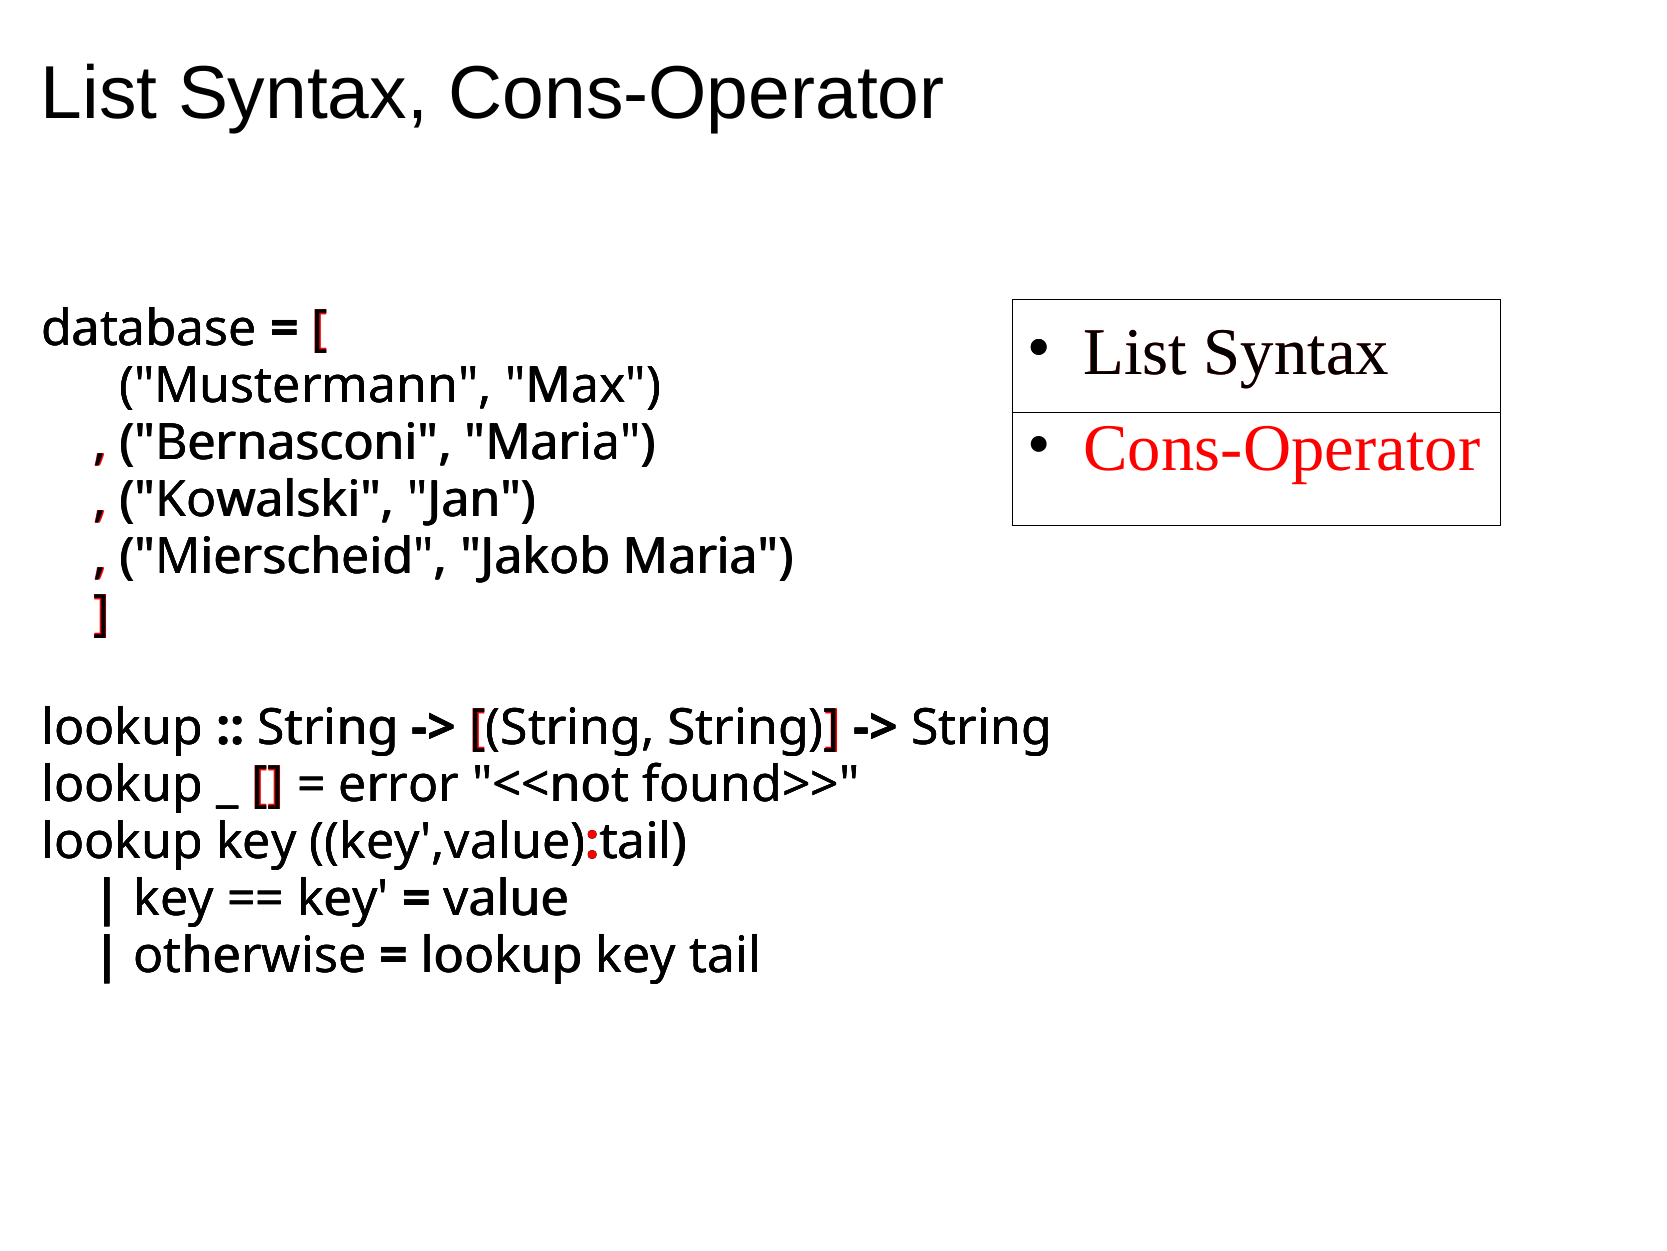

# List Syntax, Cons-Operator
database = [
      ("Mustermann", "Max")
    , ("Bernasconi", "Maria")
    , ("Kowalski", "Jan")
    , ("Mierscheid", "Jakob Maria")
    ]
lookup :: String -> [(String, String)] -> String
lookup _ [] = error "<<not found>>"
lookup key ((key',value):tail)
    | key == key' = value
    | otherwise = lookup key tail
database = [
      ("Mustermann", "Max")
    , ("Bernasconi", "Maria")
    , ("Kowalski", "Jan")
    , ("Mierscheid", "Jakob Maria")
    ]
lookup :: String -> [(String, String)] -> String
lookup _ [] = error "<<not found>>"
lookup key ((key',value):tail)
    | key == key' = value
    | otherwise = lookup key tail
List Syntax
database = [
      ("Mustermann", "Max")
    , ("Bernasconi", "Maria")
    , ("Kowalski", "Jan")
    , ("Mierscheid", "Jakob Maria")
    ]
lookup :: String -> [(String, String)] -> String
lookup _ [] = error "<<not found>>"
lookup key ((key',value):tail)
    | key == key' = value
    | otherwise = lookup key tail
List Syntax
Cons-Operator